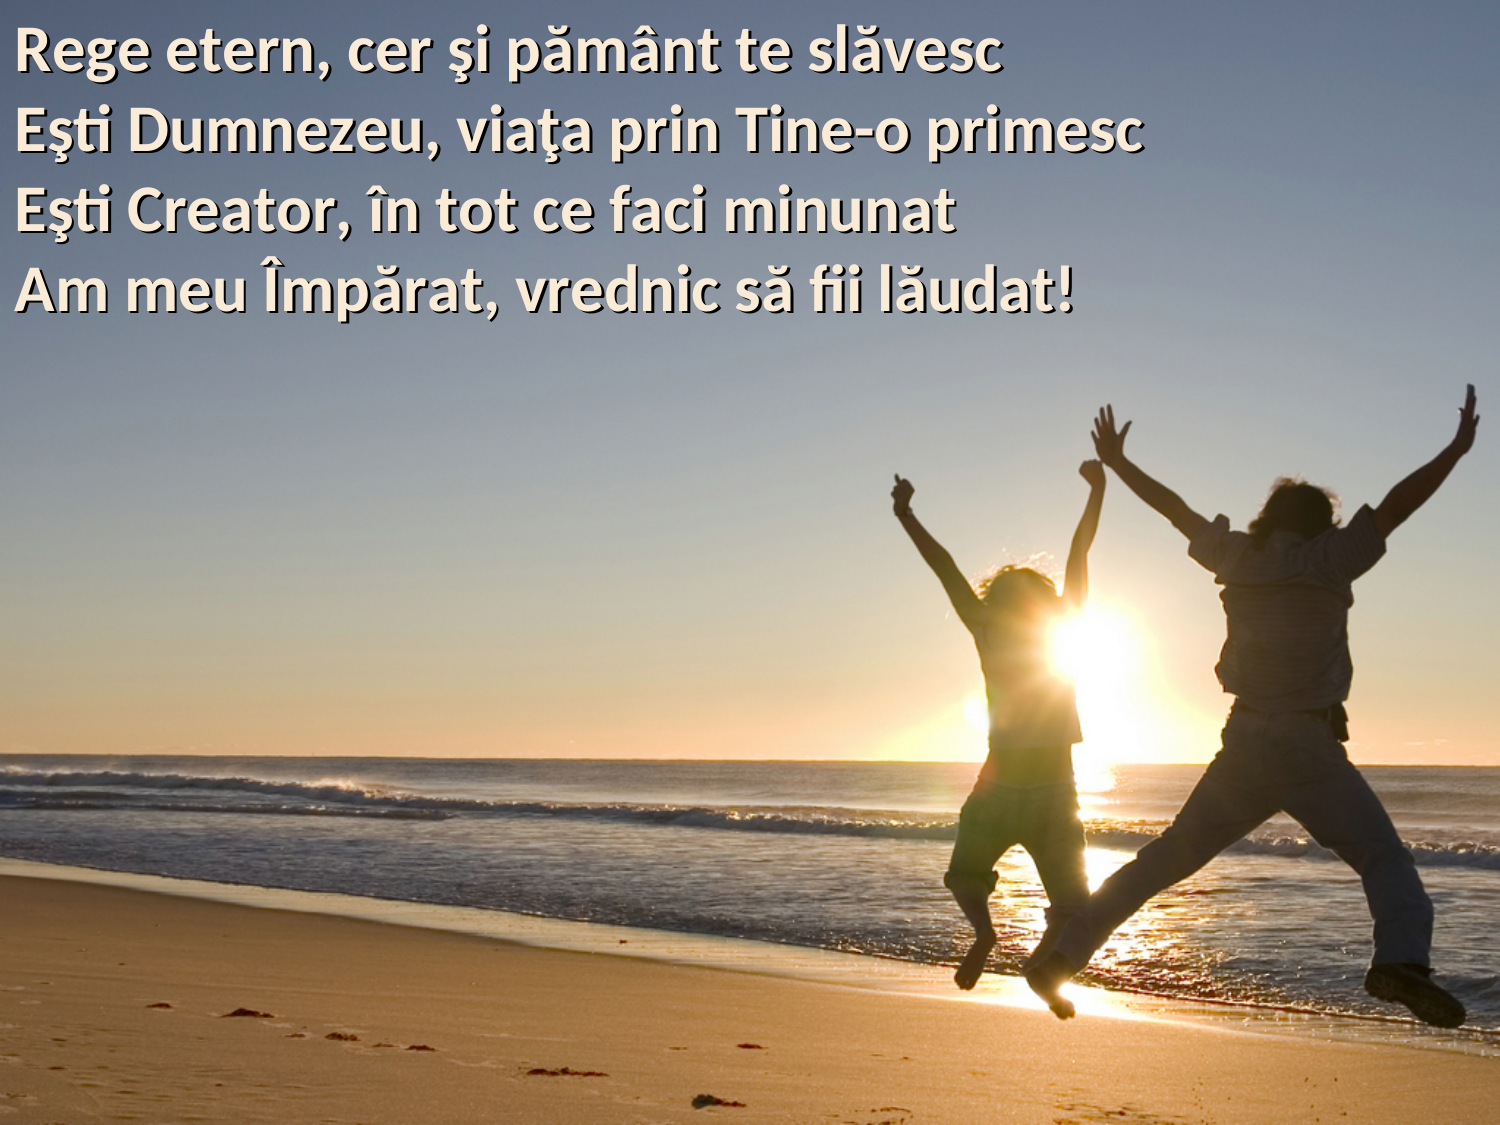

Rege etern, cer şi pământ te slăvesc
Eşti Dumnezeu, viaţa prin Tine-o primesc
Eşti Creator, în tot ce faci minunat
Am meu Împărat, vrednic să fii lăudat!